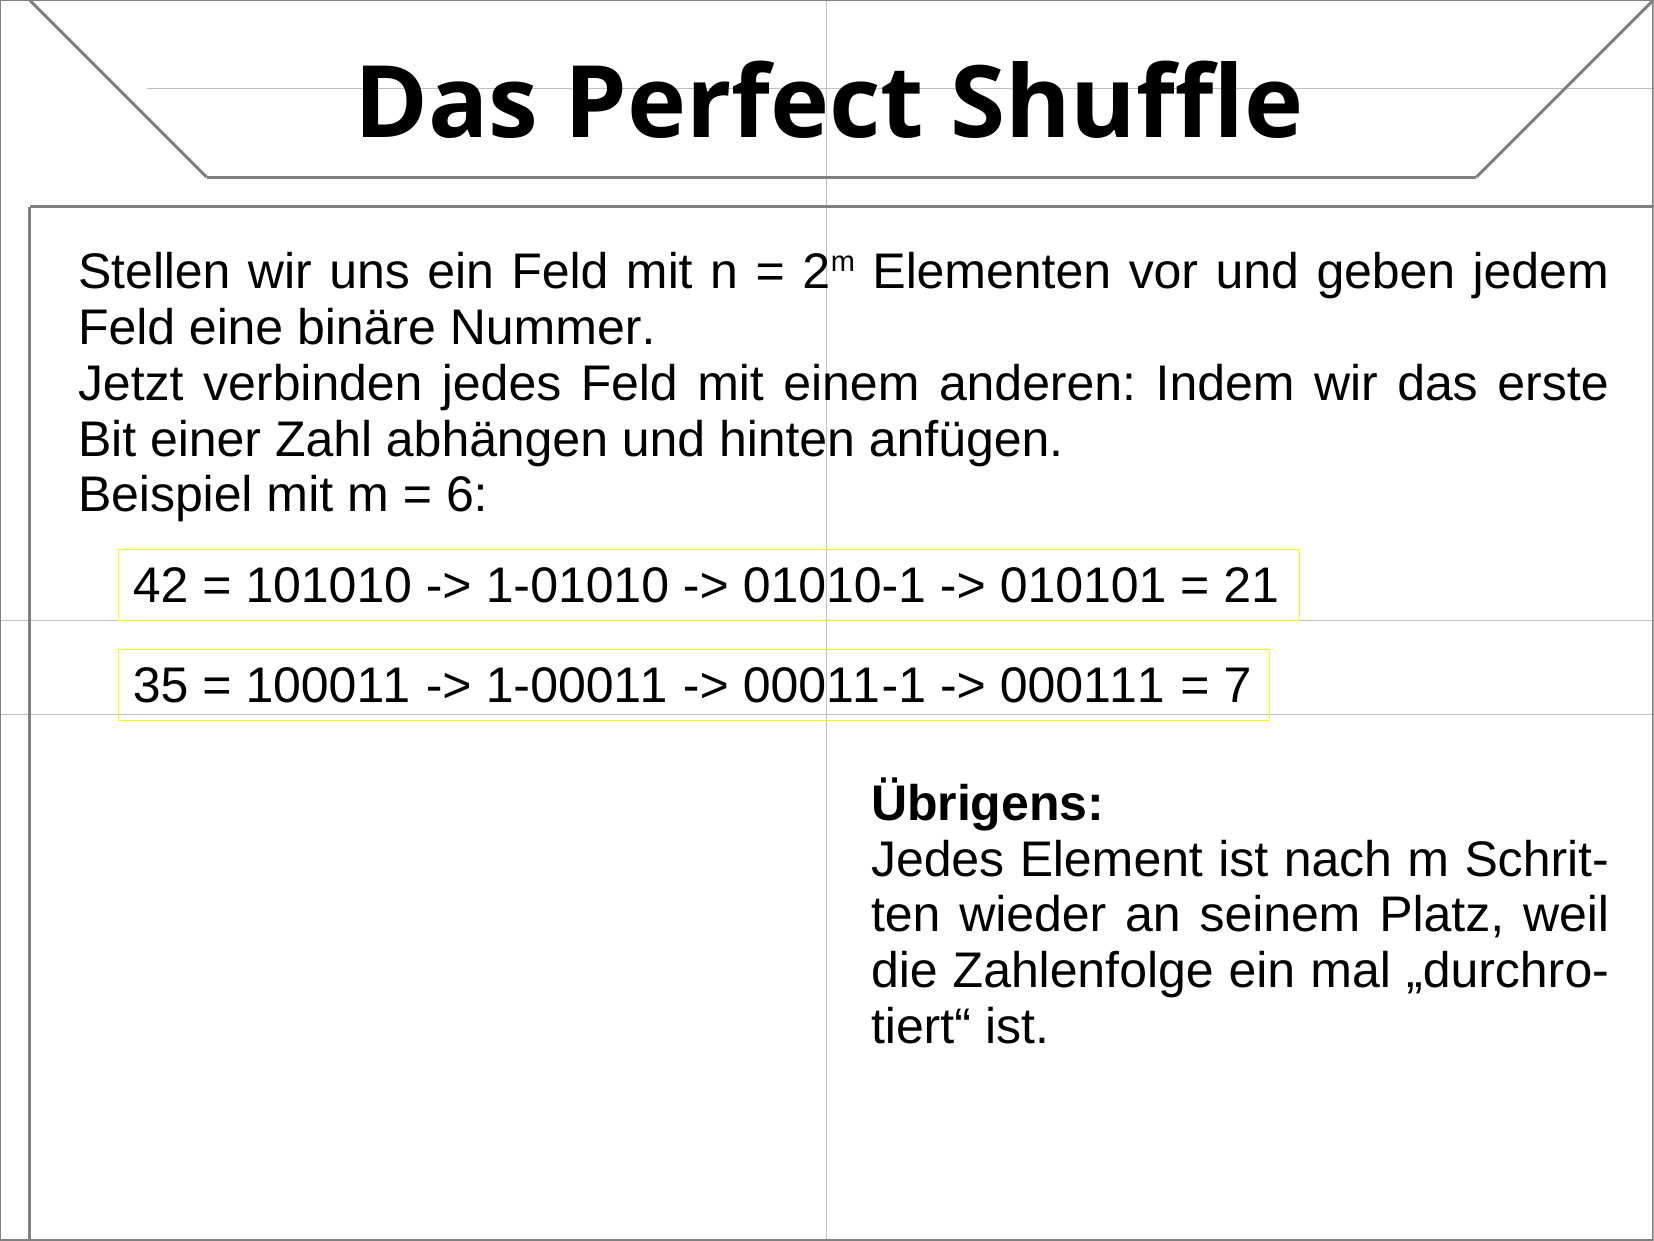

Das Perfect Shuffle
Stellen wir uns ein Feld mit n = 2m Elementen vor und geben jedem Feld eine binäre Nummer.
Jetzt verbinden jedes Feld mit einem anderen: Indem wir das erste Bit einer Zahl abhängen und hinten anfügen.
Beispiel mit m = 6:
42 = 101010 -> 1-01010 -> 01010-1 -> 010101 = 21
35 = 100011 -> 1-00011 -> 00011-1 -> 000111 = 7
Übrigens:
Jedes Element ist nach m Schrit-ten wieder an seinem Platz, weil die Zahlenfolge ein mal „durchro-tiert“ ist.